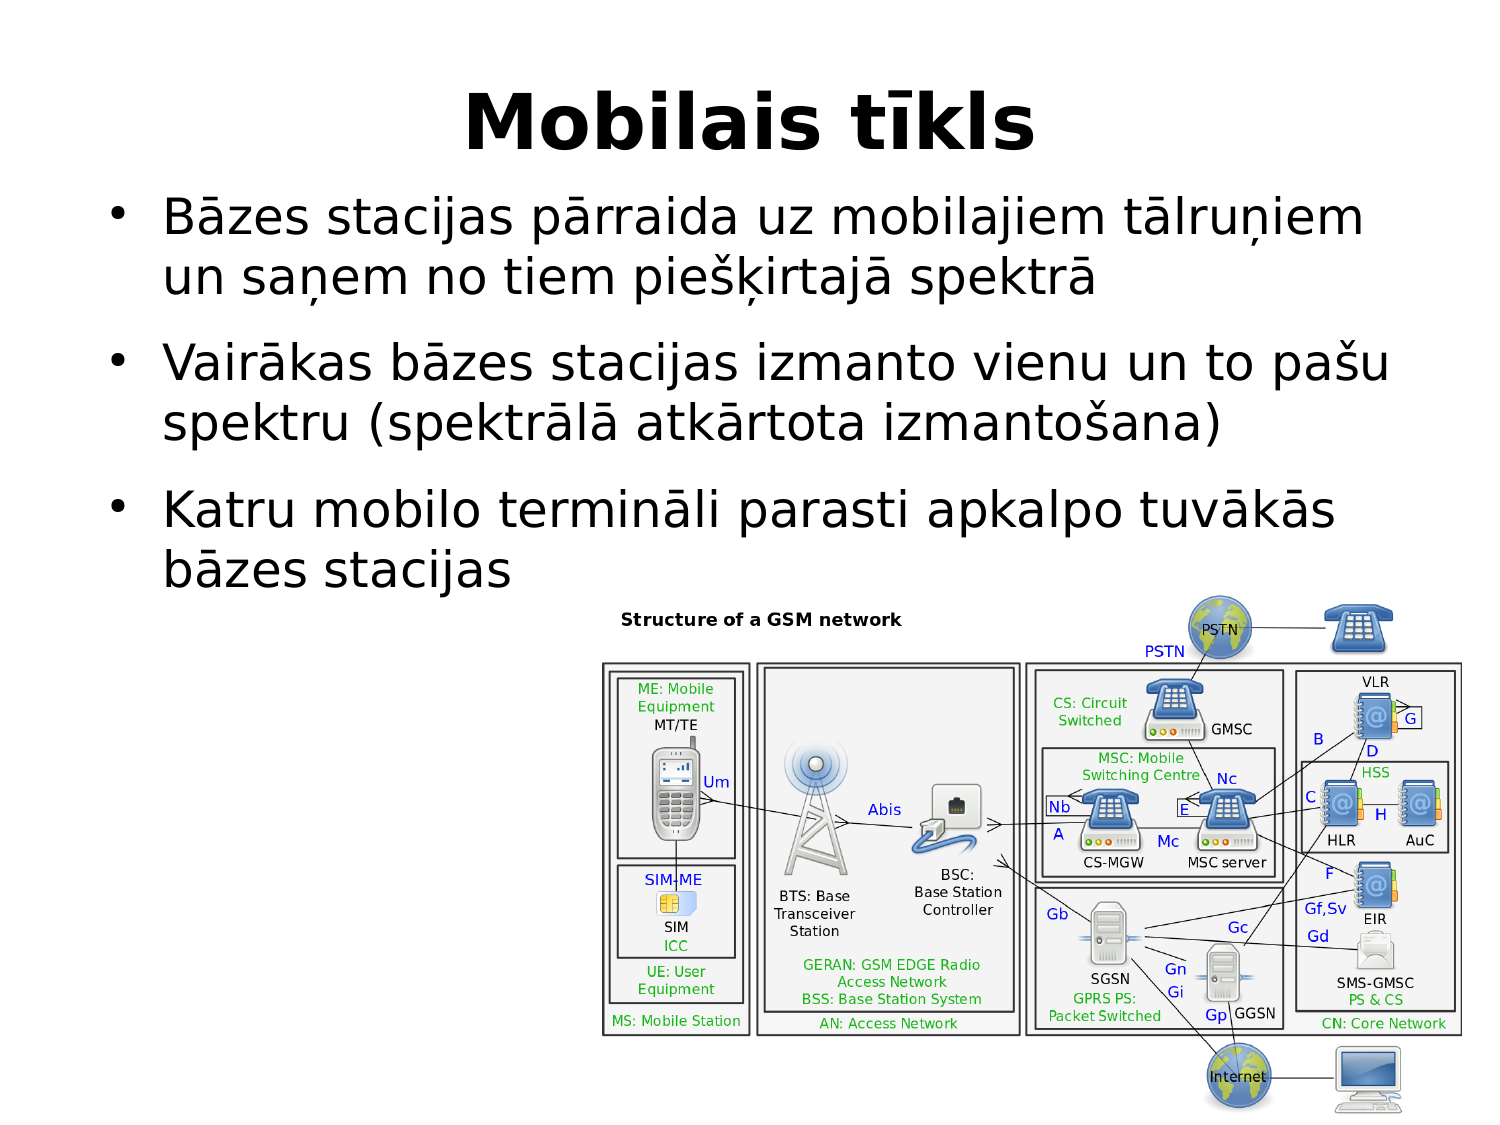

# Mobilais tīkls
Bāzes stacijas pārraida uz mobilajiem tālruņiem un saņem no tiem piešķirtajā spektrā
Vairākas bāzes stacijas izmanto vienu un to pašu spektru (spektrālā atkārtota izmantošana)
Katru mobilo termināli parasti apkalpo tuvākās bāzes stacijas